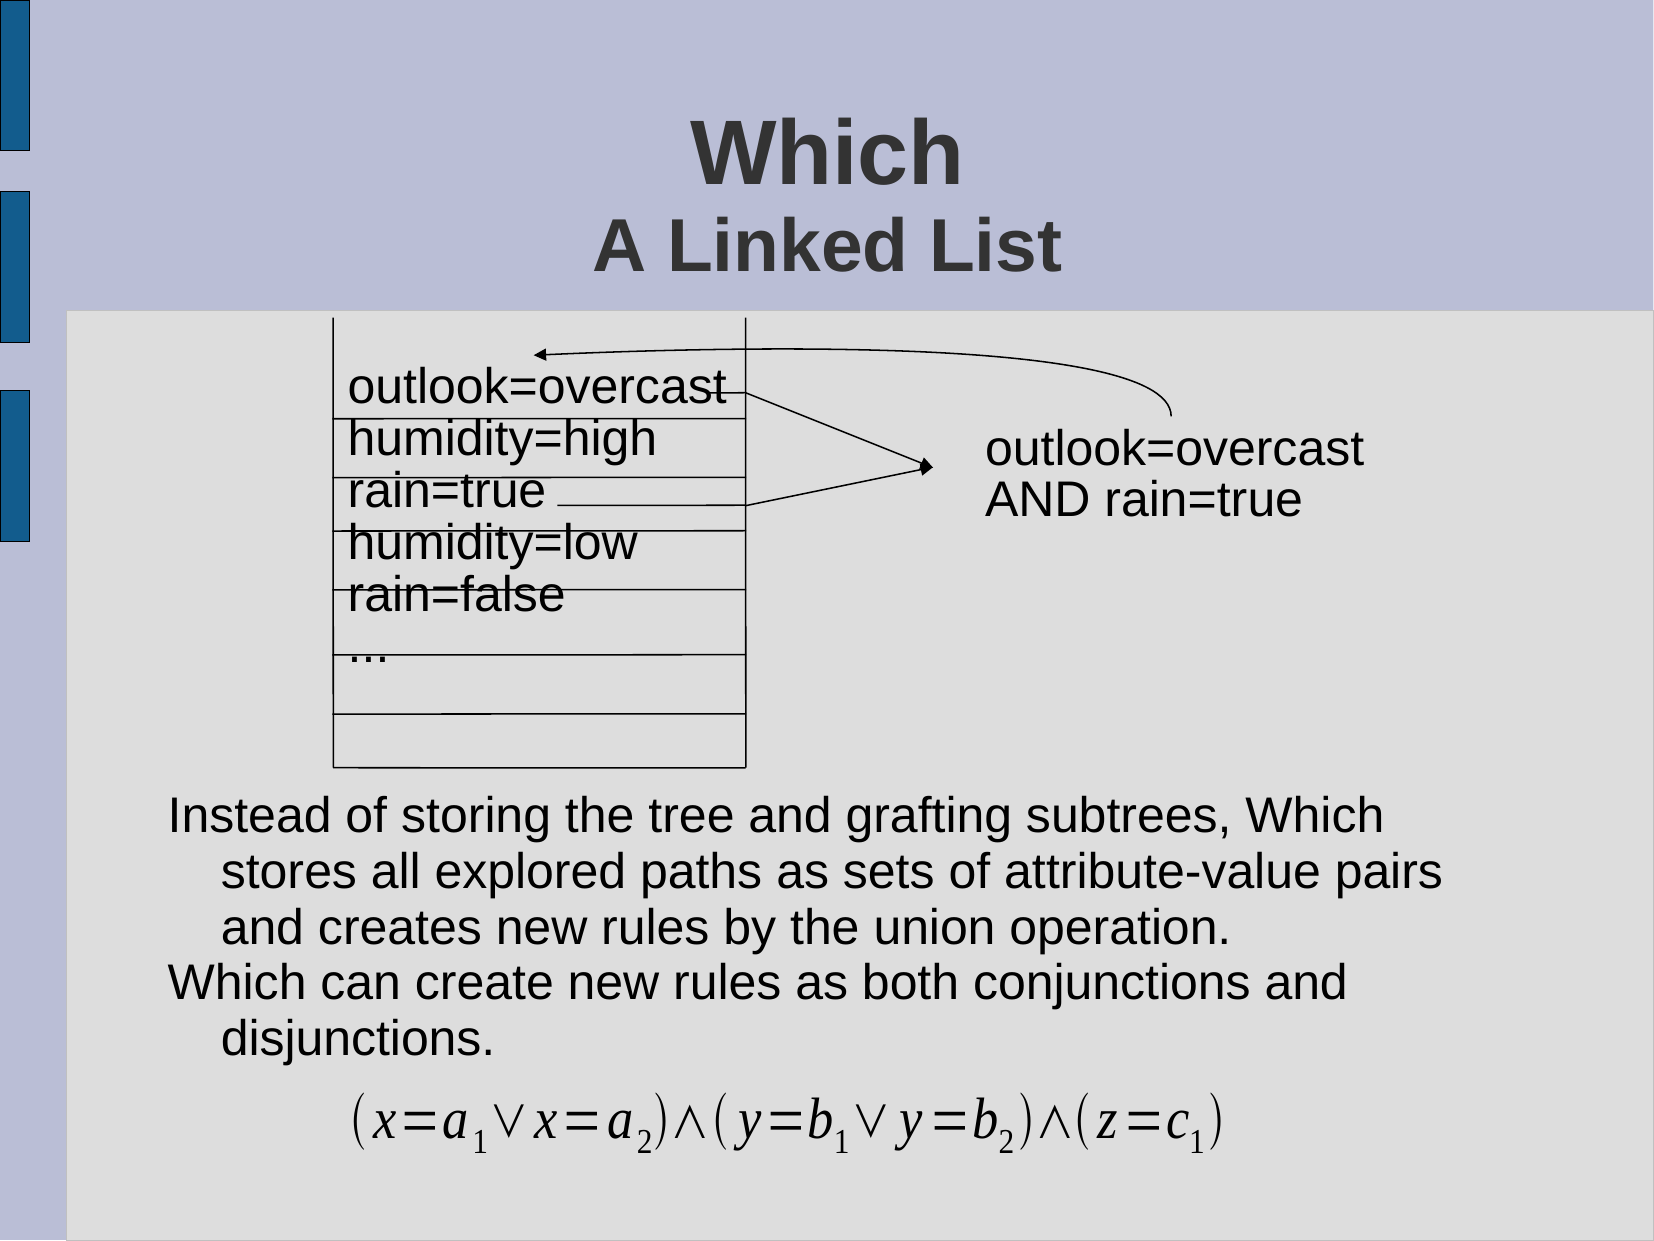

# Which A Linked List
outlook=overcast
humidity=high
rain=true
humidity=low
rain=false
...
outlook=overcast
AND rain=true
Instead of storing the tree and grafting subtrees, Which stores all explored paths as sets of attribute-value pairs and creates new rules by the union operation.
Which can create new rules as both conjunctions and disjunctions.